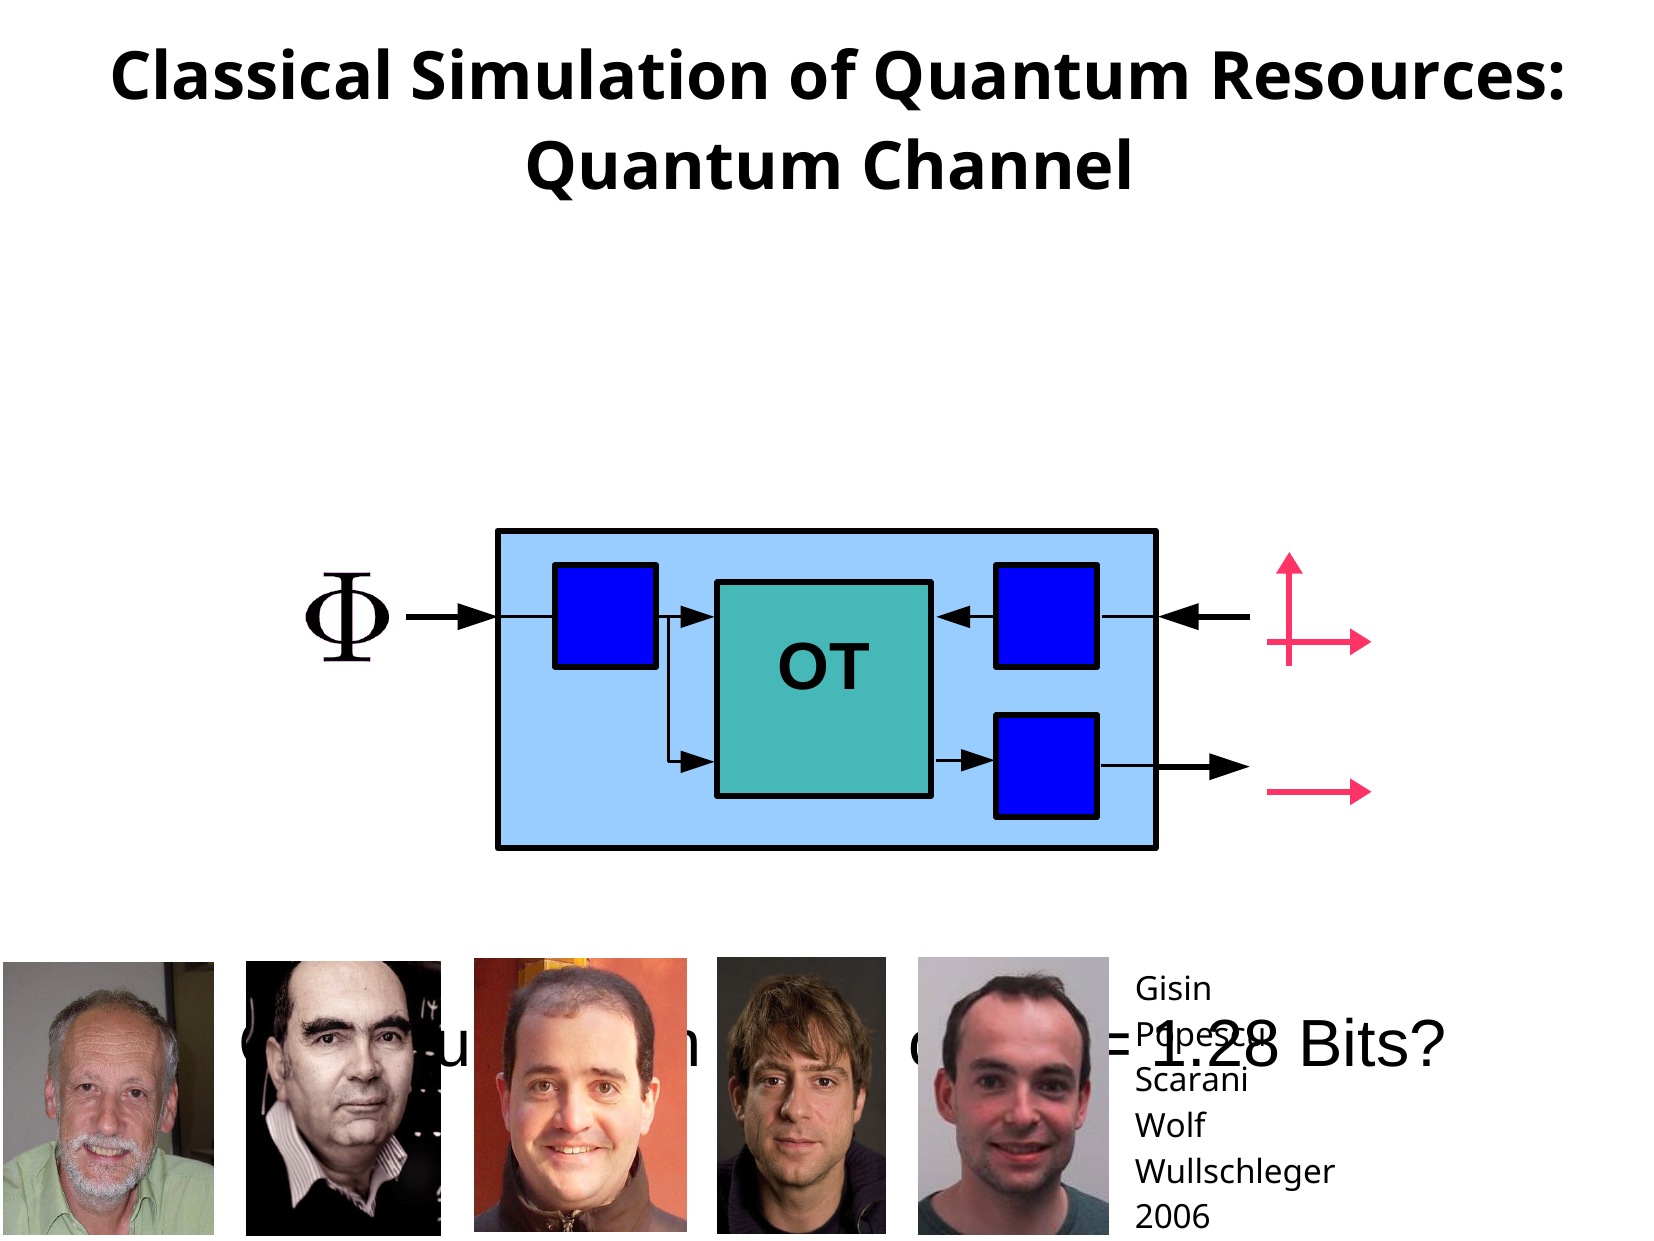

Classical Simulation of Quantum Resources:
Quantum Channel
OT
Gisin
Communication Value of OT = 1.28 Bits?
Popescu
Scarani
Wolf
Wullschleger
2006